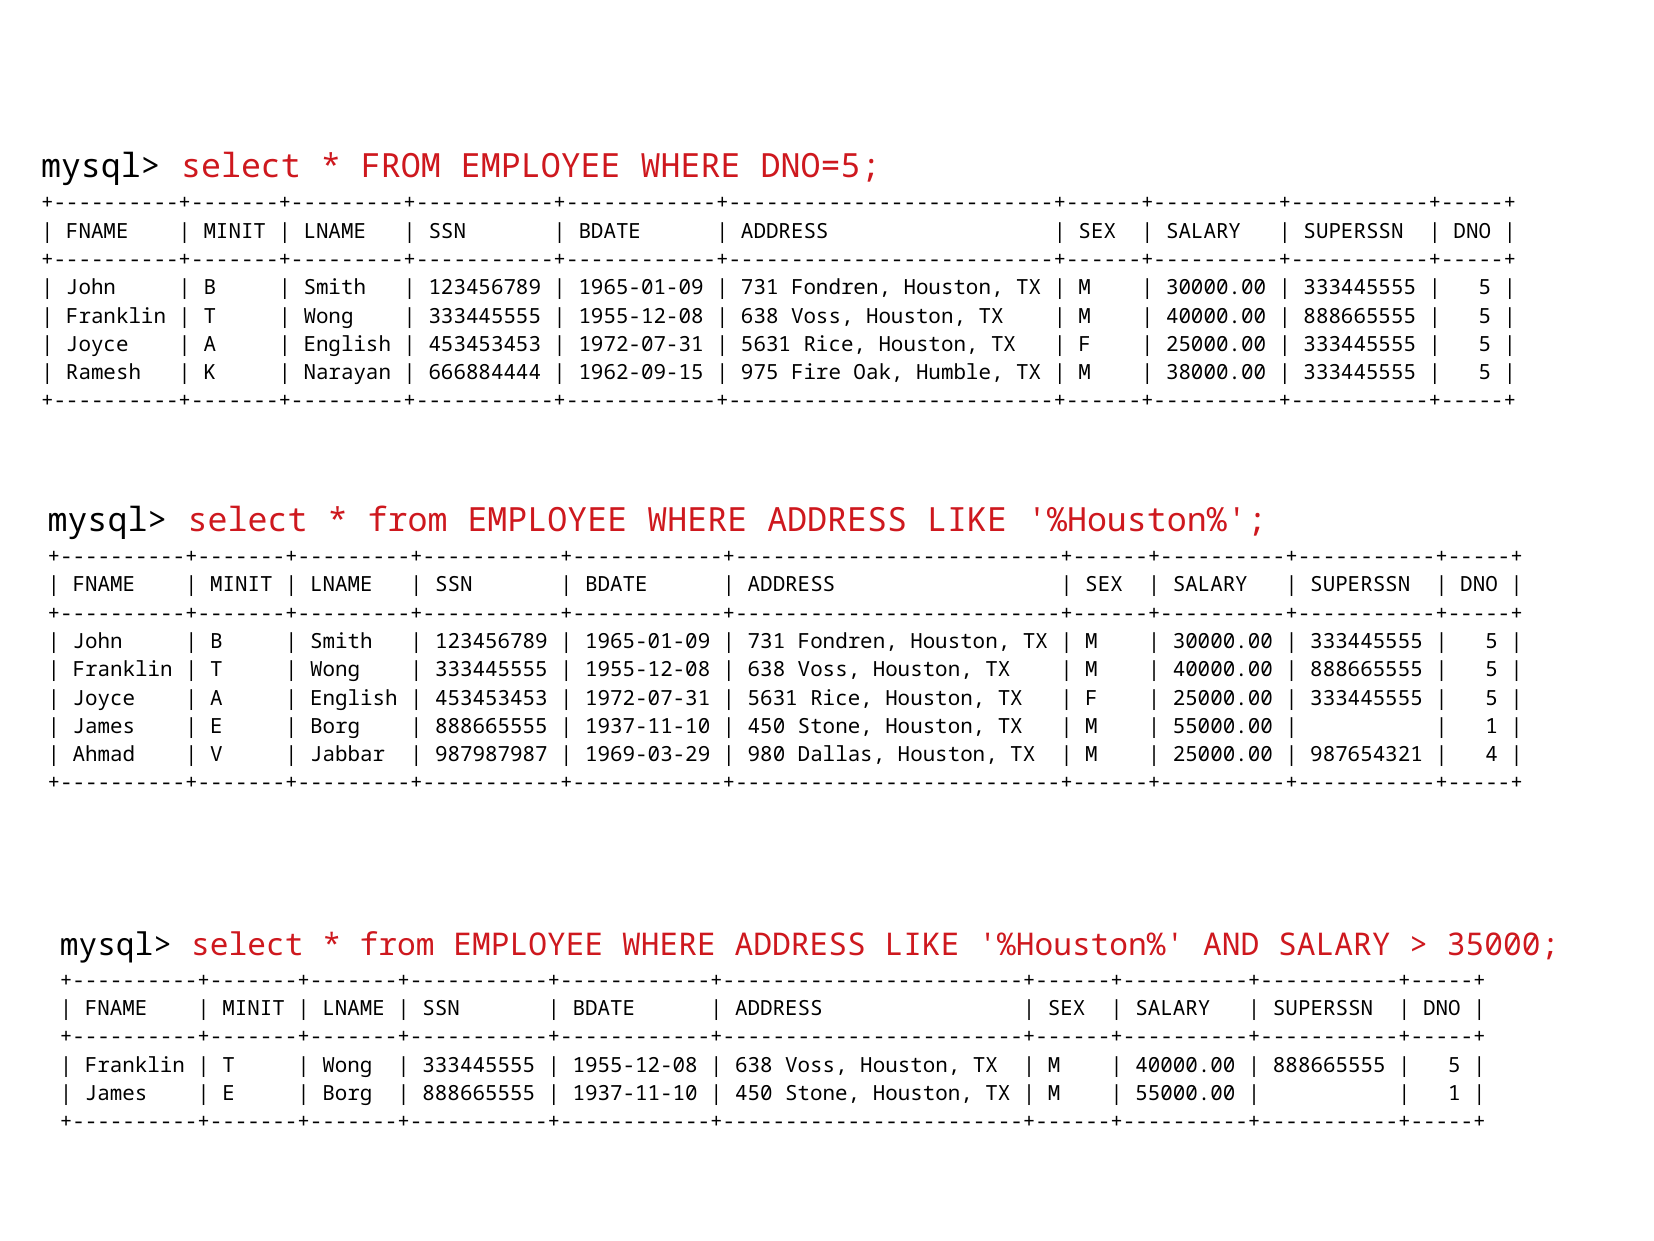

mysql> select * FROM EMPLOYEE WHERE DNO=5;
+----------+-------+---------+-----------+------------+--------------------------+------+----------+-----------+-----+
| FNAME | MINIT | LNAME | SSN | BDATE | ADDRESS | SEX | SALARY | SUPERSSN | DNO |
+----------+-------+---------+-----------+------------+--------------------------+------+----------+-----------+-----+
| John | B | Smith | 123456789 | 1965-01-09 | 731 Fondren, Houston, TX | M | 30000.00 | 333445555 | 5 |
| Franklin | T | Wong | 333445555 | 1955-12-08 | 638 Voss, Houston, TX | M | 40000.00 | 888665555 | 5 |
| Joyce | A | English | 453453453 | 1972-07-31 | 5631 Rice, Houston, TX | F | 25000.00 | 333445555 | 5 |
| Ramesh | K | Narayan | 666884444 | 1962-09-15 | 975 Fire Oak, Humble, TX | M | 38000.00 | 333445555 | 5 |
+----------+-------+---------+-----------+------------+--------------------------+------+----------+-----------+-----+
mysql> select * from EMPLOYEE WHERE ADDRESS LIKE '%Houston%';
+----------+-------+---------+-----------+------------+--------------------------+------+----------+-----------+-----+
| FNAME | MINIT | LNAME | SSN | BDATE | ADDRESS | SEX | SALARY | SUPERSSN | DNO |
+----------+-------+---------+-----------+------------+--------------------------+------+----------+-----------+-----+
| John | B | Smith | 123456789 | 1965-01-09 | 731 Fondren, Houston, TX | M | 30000.00 | 333445555 | 5 |
| Franklin | T | Wong | 333445555 | 1955-12-08 | 638 Voss, Houston, TX | M | 40000.00 | 888665555 | 5 |
| Joyce | A | English | 453453453 | 1972-07-31 | 5631 Rice, Houston, TX | F | 25000.00 | 333445555 | 5 |
| James | E | Borg | 888665555 | 1937-11-10 | 450 Stone, Houston, TX | M | 55000.00 | | 1 |
| Ahmad | V | Jabbar | 987987987 | 1969-03-29 | 980 Dallas, Houston, TX | M | 25000.00 | 987654321 | 4 |
+----------+-------+---------+-----------+------------+--------------------------+------+----------+-----------+-----+
mysql> select * from EMPLOYEE WHERE ADDRESS LIKE '%Houston%' AND SALARY > 35000;
+----------+-------+-------+-----------+------------+------------------------+------+----------+-----------+-----+
| FNAME | MINIT | LNAME | SSN | BDATE | ADDRESS | SEX | SALARY | SUPERSSN | DNO |
+----------+-------+-------+-----------+------------+------------------------+------+----------+-----------+-----+
| Franklin | T | Wong | 333445555 | 1955-12-08 | 638 Voss, Houston, TX | M | 40000.00 | 888665555 | 5 |
| James | E | Borg | 888665555 | 1937-11-10 | 450 Stone, Houston, TX | M | 55000.00 | | 1 |
+----------+-------+-------+-----------+------------+------------------------+------+----------+-----------+-----+